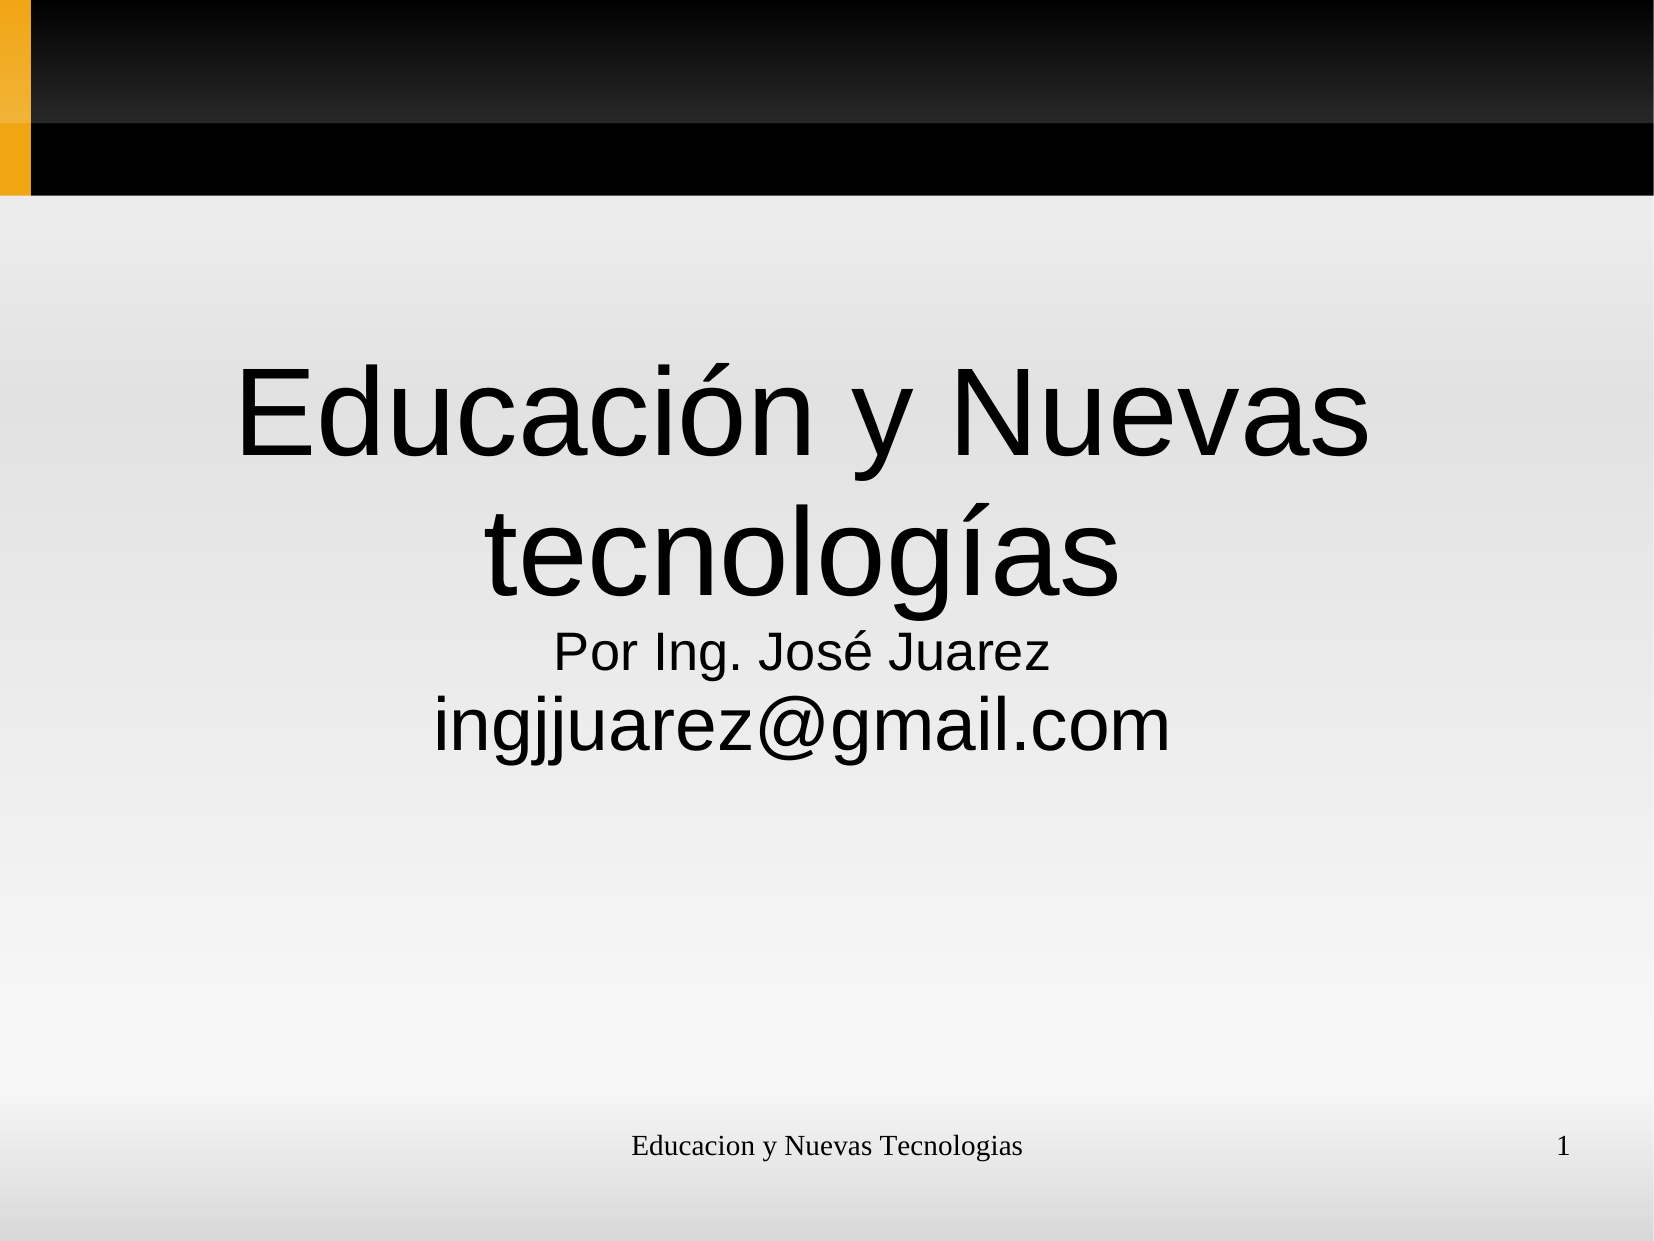

# Educación y Nuevas tecnologías
Por Ing. José Juarez
ingjjuarez@gmail.com
Educacion y Nuevas Tecnologias
1